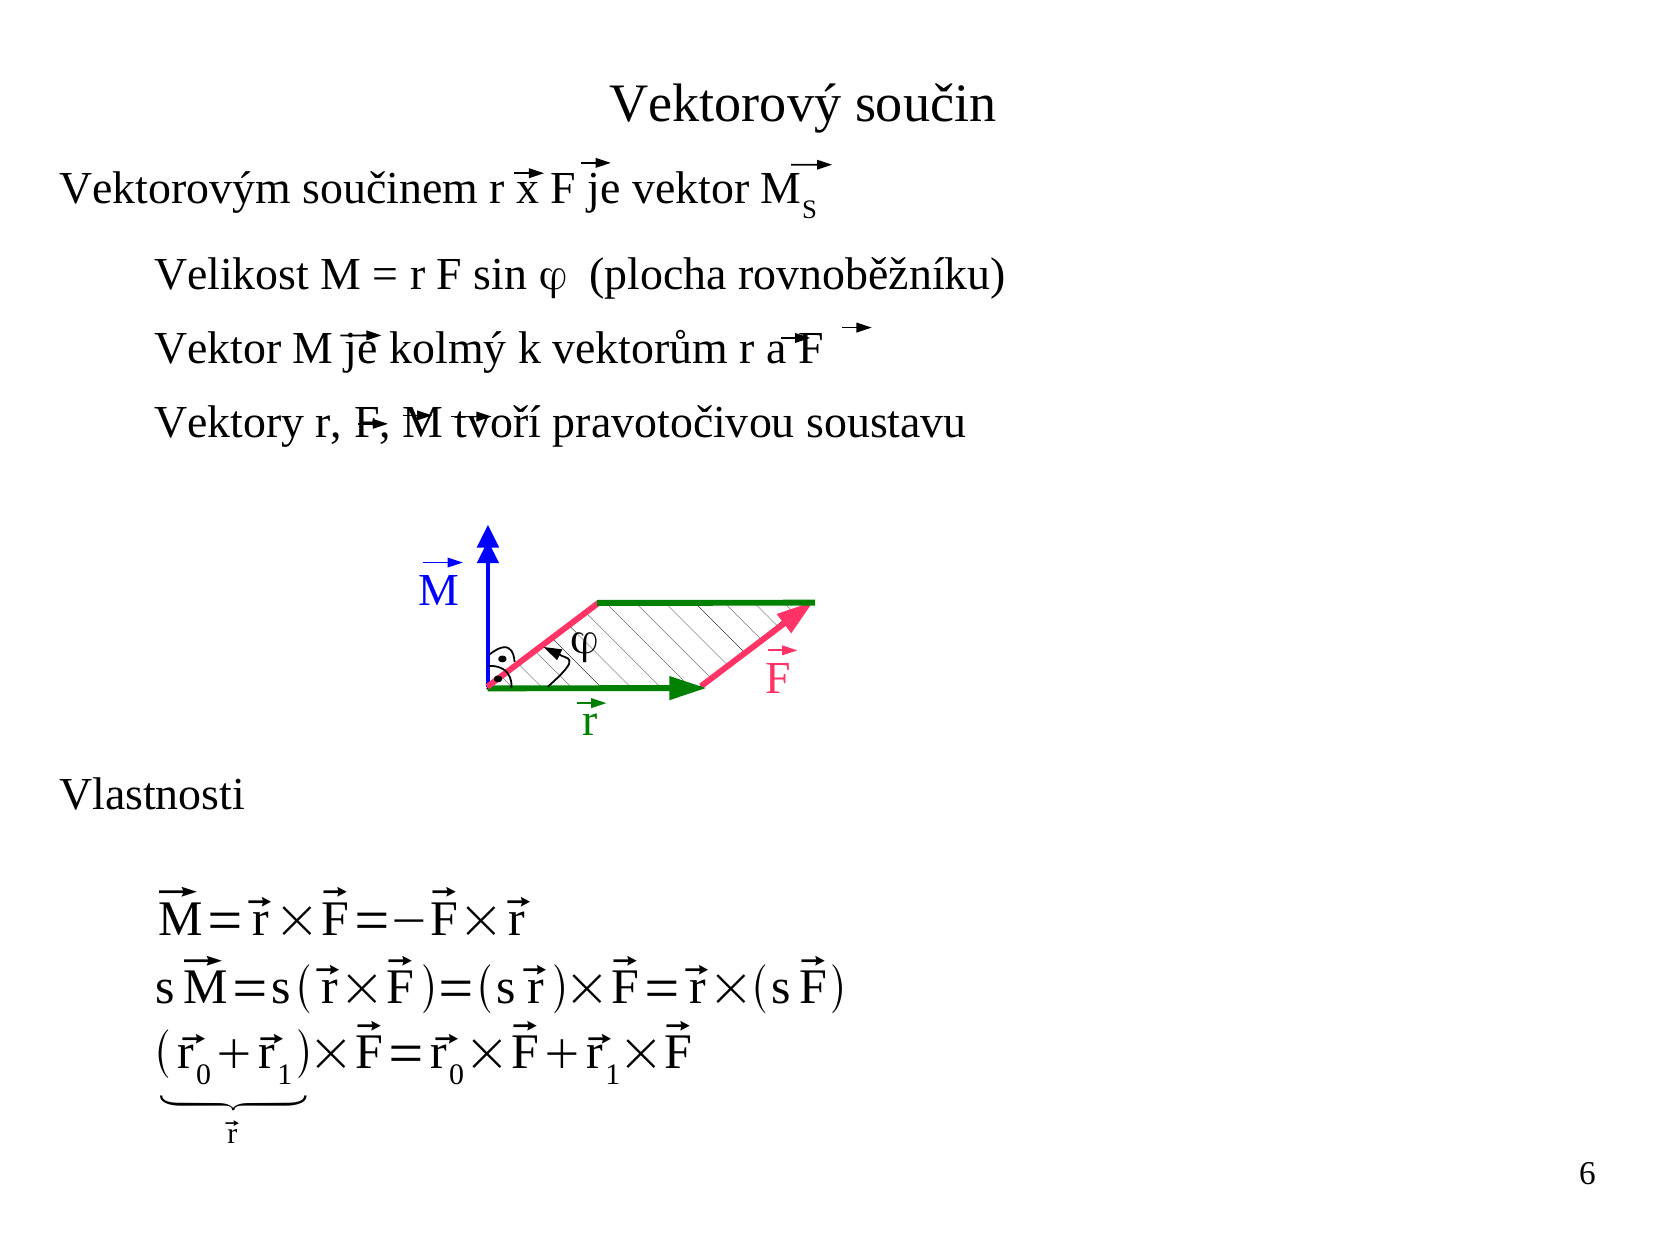

# Vektorový součin
Vektorovým součinem r x F je vektor MS
Velikost M = r F sin j (plocha rovnoběžníku)
Vektor M je kolmý k vektorům r a F
Vektory r, F, M tvoří pravotočivou soustavu
Vlastnosti
M
j
F
r
6